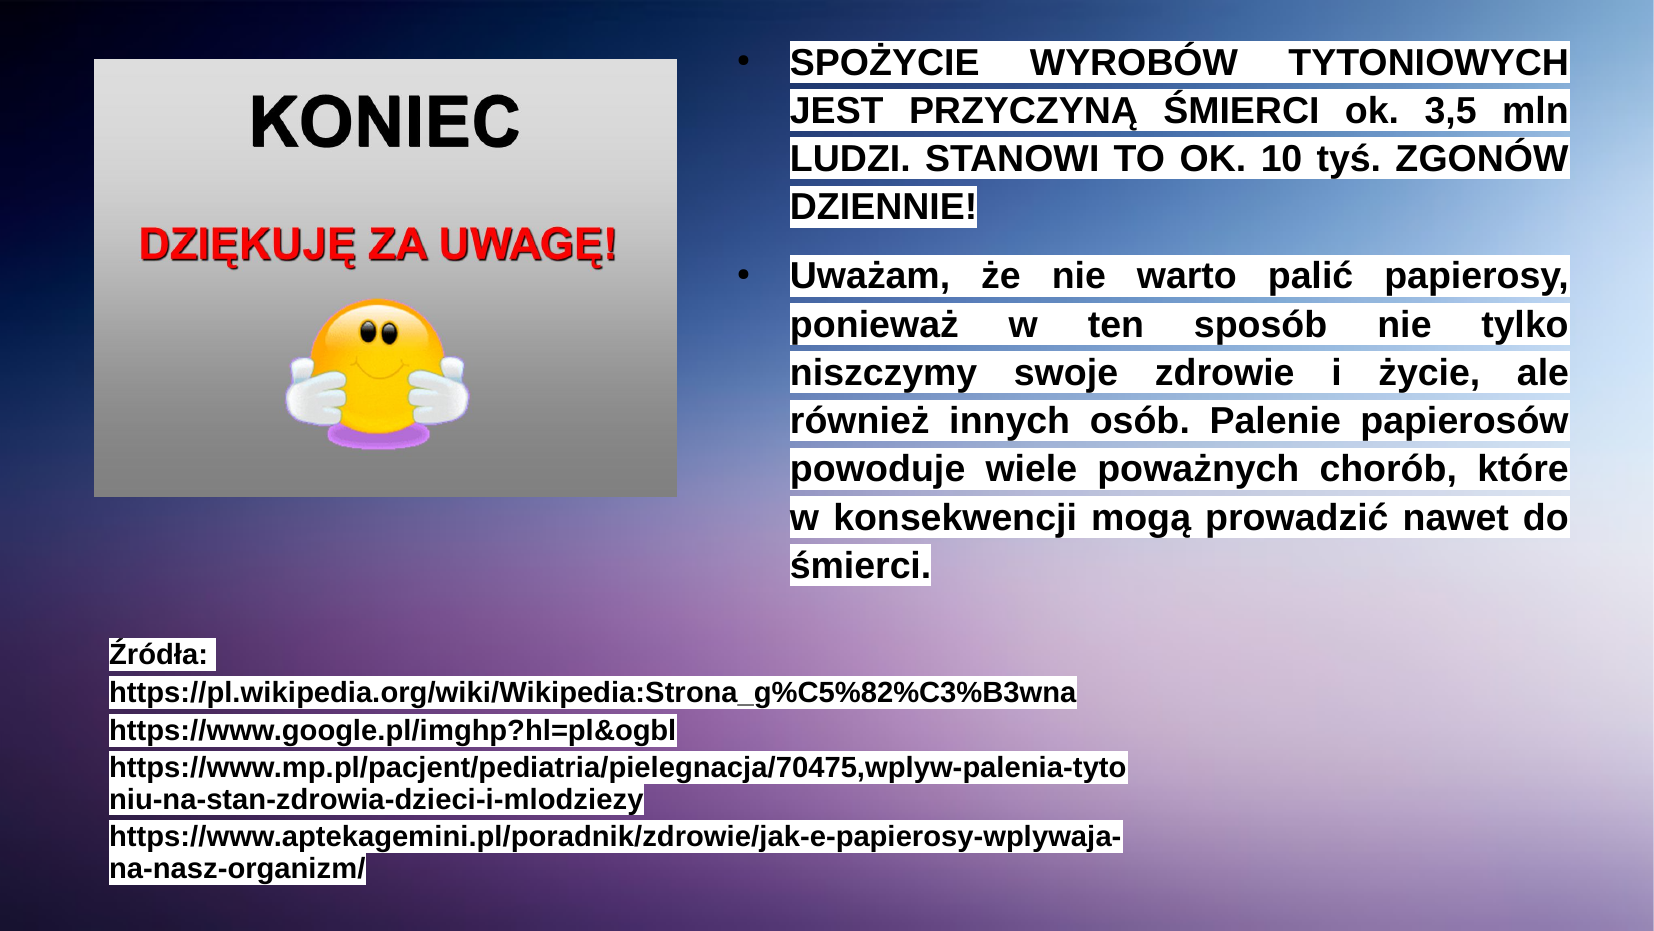

# SPOŻYCIE WYROBÓW TYTONIOWYCH JEST PRZYCZYNĄ ŚMIERCI ok. 3,5 mln LUDZI. STANOWI TO OK. 10 tyś. ZGONÓW DZIENNIE!
Uważam, że nie warto palić papierosy, ponieważ w ten sposób nie tylko niszczymy swoje zdrowie i życie, ale również innych osób. Palenie papierosów powoduje wiele poważnych chorób, które w konsekwencji mogą prowadzić nawet do śmierci.
Źródła:
https://pl.wikipedia.org/wiki/Wikipedia:Strona_g%C5%82%C3%B3wna
https://www.google.pl/imghp?hl=pl&ogbl
https://www.mp.pl/pacjent/pediatria/pielegnacja/70475,wplyw-palenia-tytoniu-na-stan-zdrowia-dzieci-i-mlodziezyhttps://www.aptekagemini.pl/poradnik/zdrowie/jak-e-papierosy-wplywaja-na-nasz-organizm/